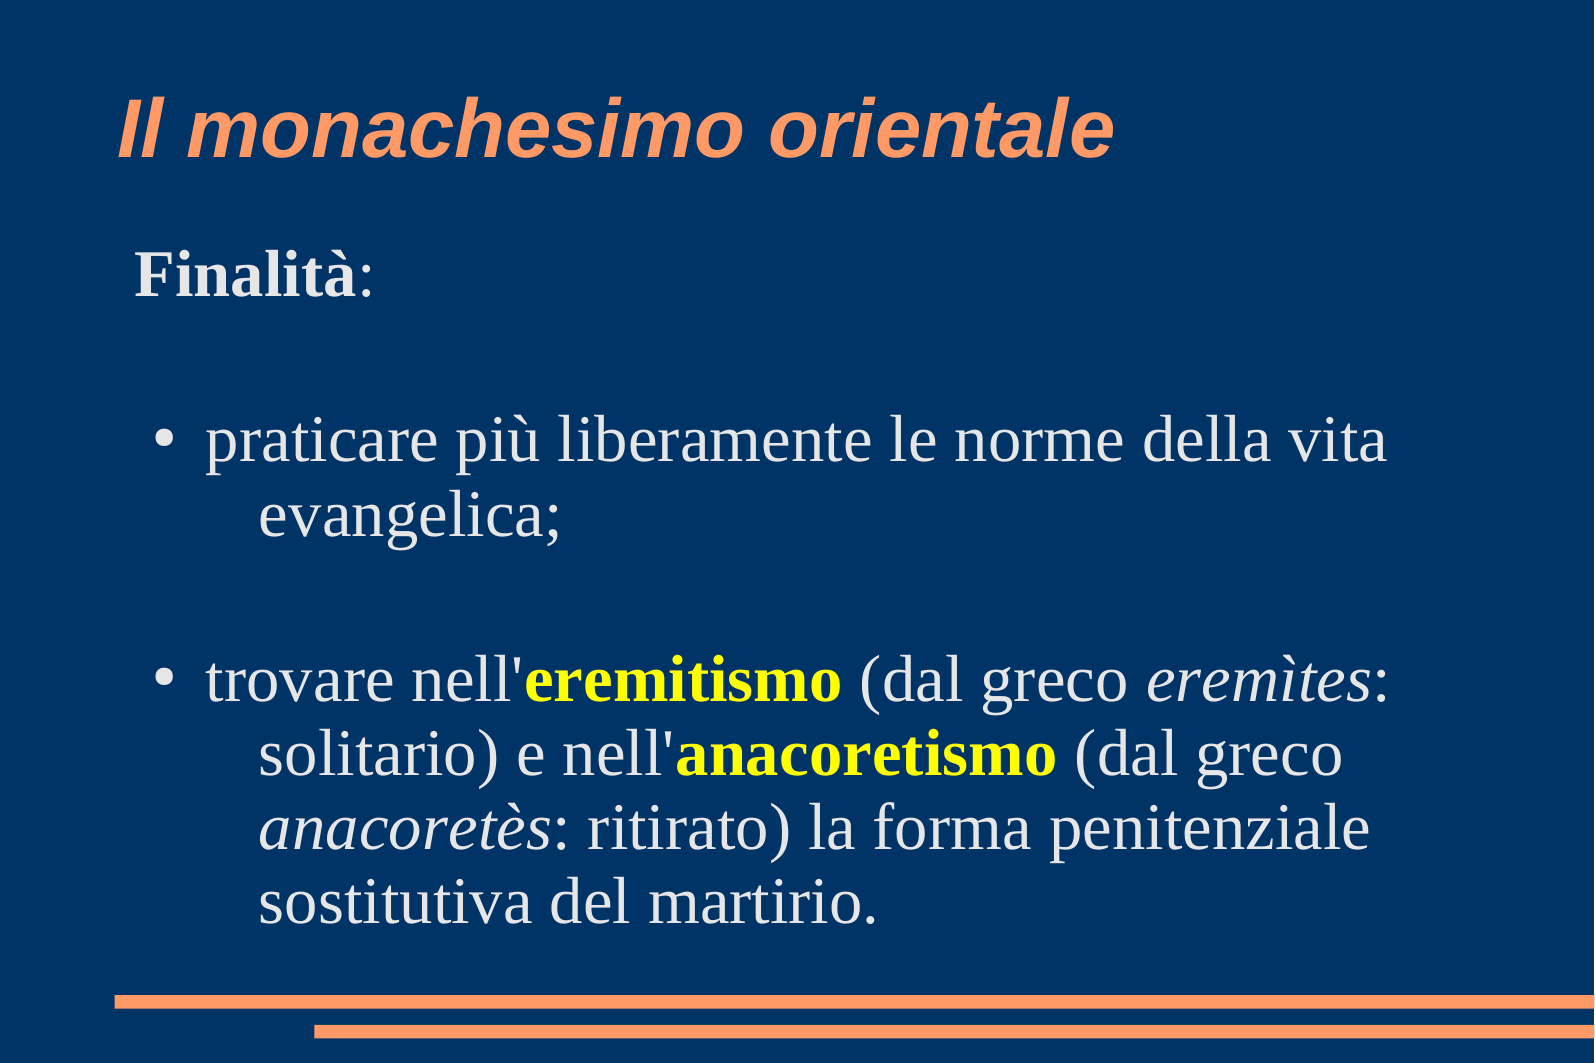

# Il monachesimo orientale
Finalità:
praticare più liberamente le norme della vita evangelica;
trovare nell'eremitismo (dal greco eremìtes: solitario) e nell'anacoretismo (dal greco anacoretès: ritirato) la forma penitenziale sostitutiva del martirio.